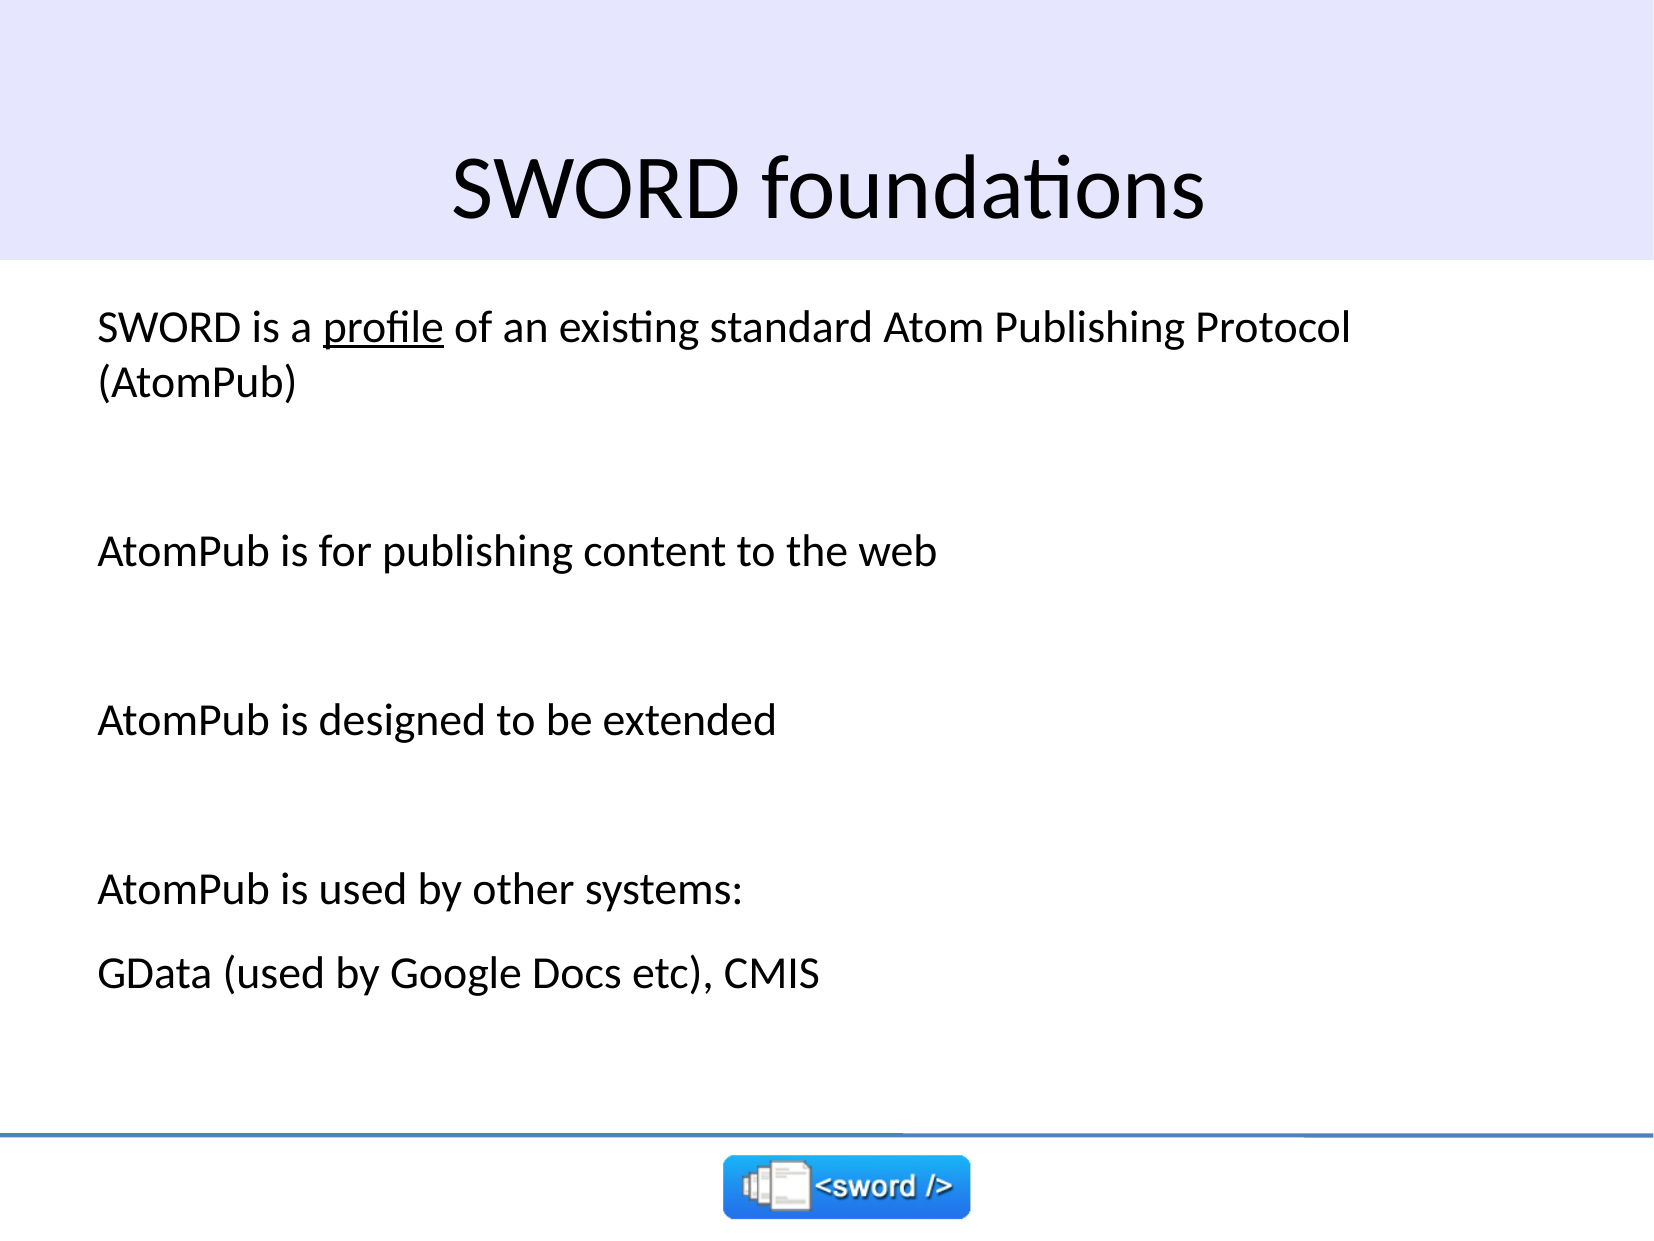

SWORD foundations
# SWORD is a profile of an existing standard Atom Publishing Protocol (AtomPub)
AtomPub is for publishing content to the web
AtomPub is designed to be extended
AtomPub is used by other systems:
GData (used by Google Docs etc), CMIS